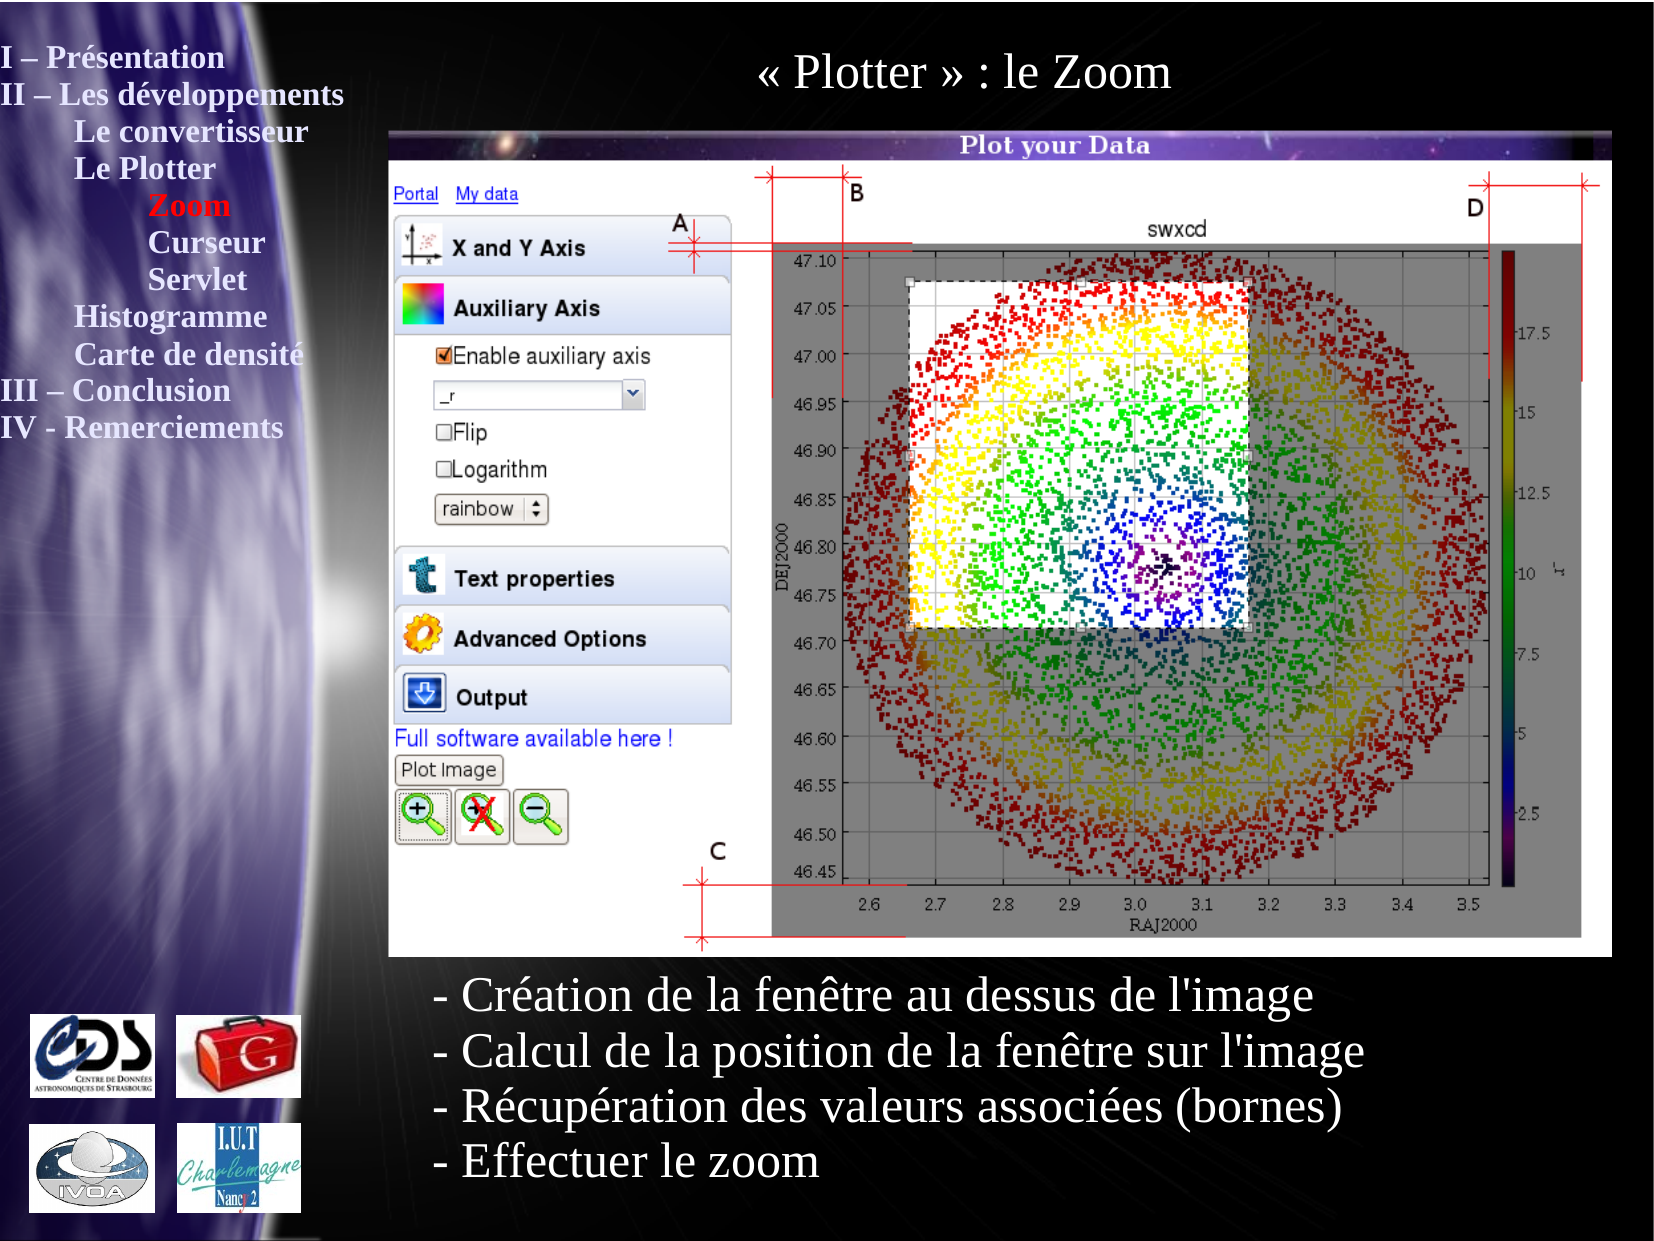

# I – Présentation II – Les développements Le convertisseur Le Plotter Zoom Curseur Servlet Histogramme Carte de densité III – Conclusion IV - Remerciements
« Plotter » : le Zoom
 - Création de la fenêtre au dessus de l'image
 - Calcul de la position de la fenêtre sur l'image
 - Récupération des valeurs associées (bornes)
 - Effectuer le zoom